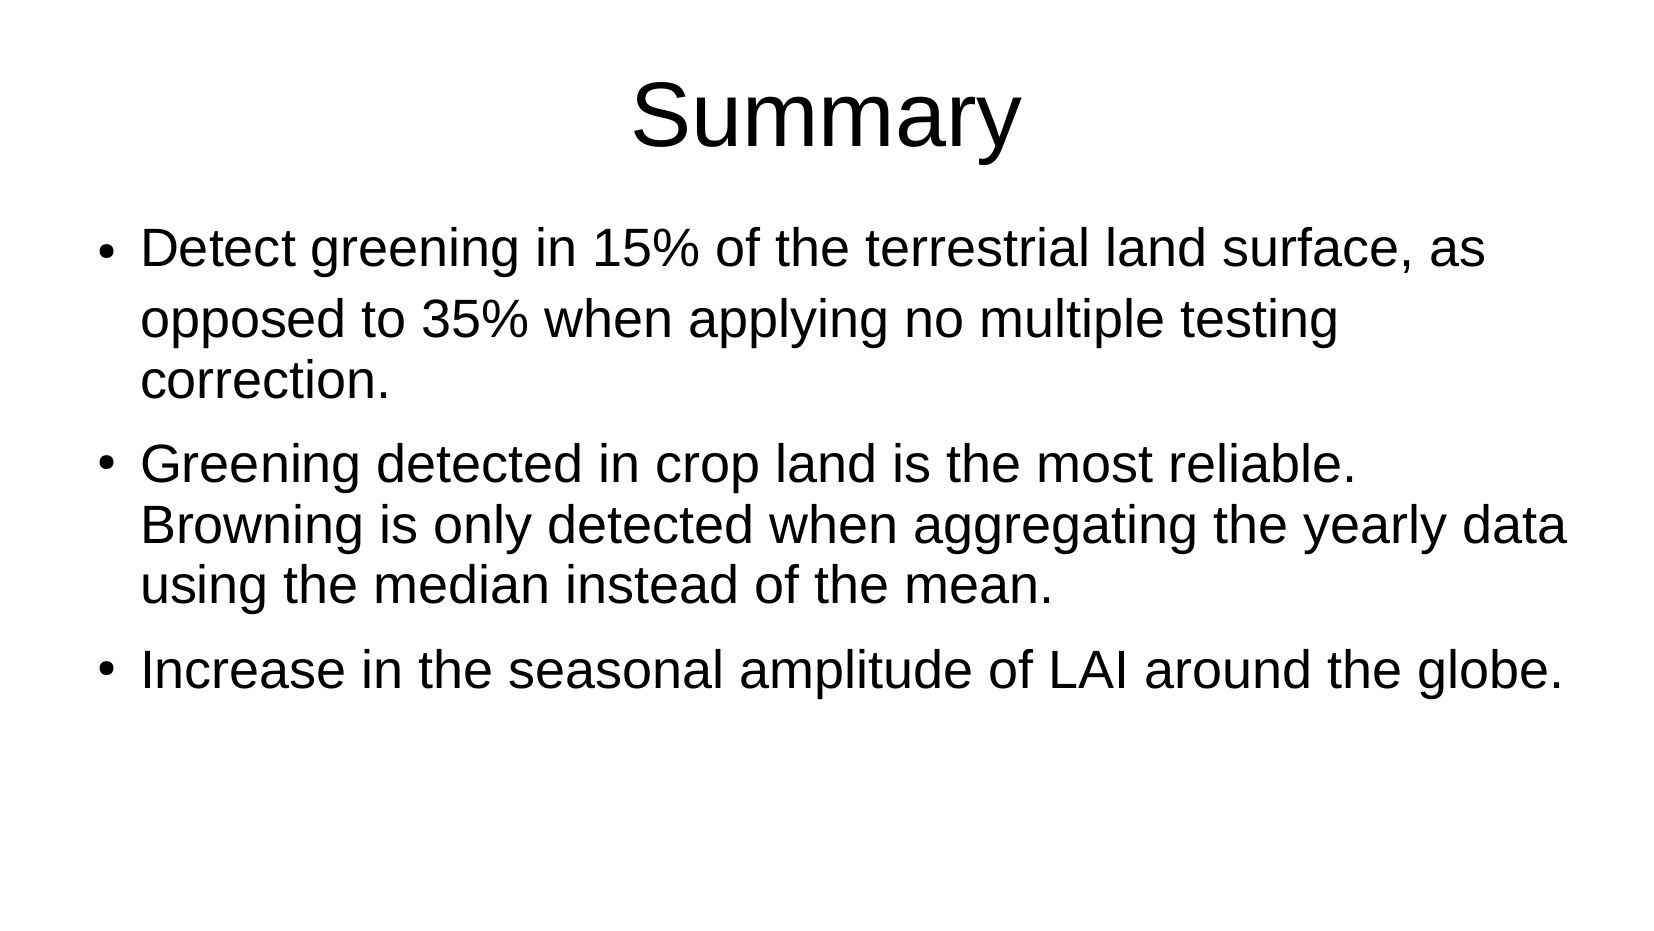

# Summary
﻿Detect greening in 15% of the terrestrial land surface, as opposed to 35% when applying no multiple testing correction.
Greening detected in crop land is the most reliable. Browning is only detected when aggregating the yearly data using the median instead of the mean.
Increase in the seasonal amplitude of LAI around the globe.